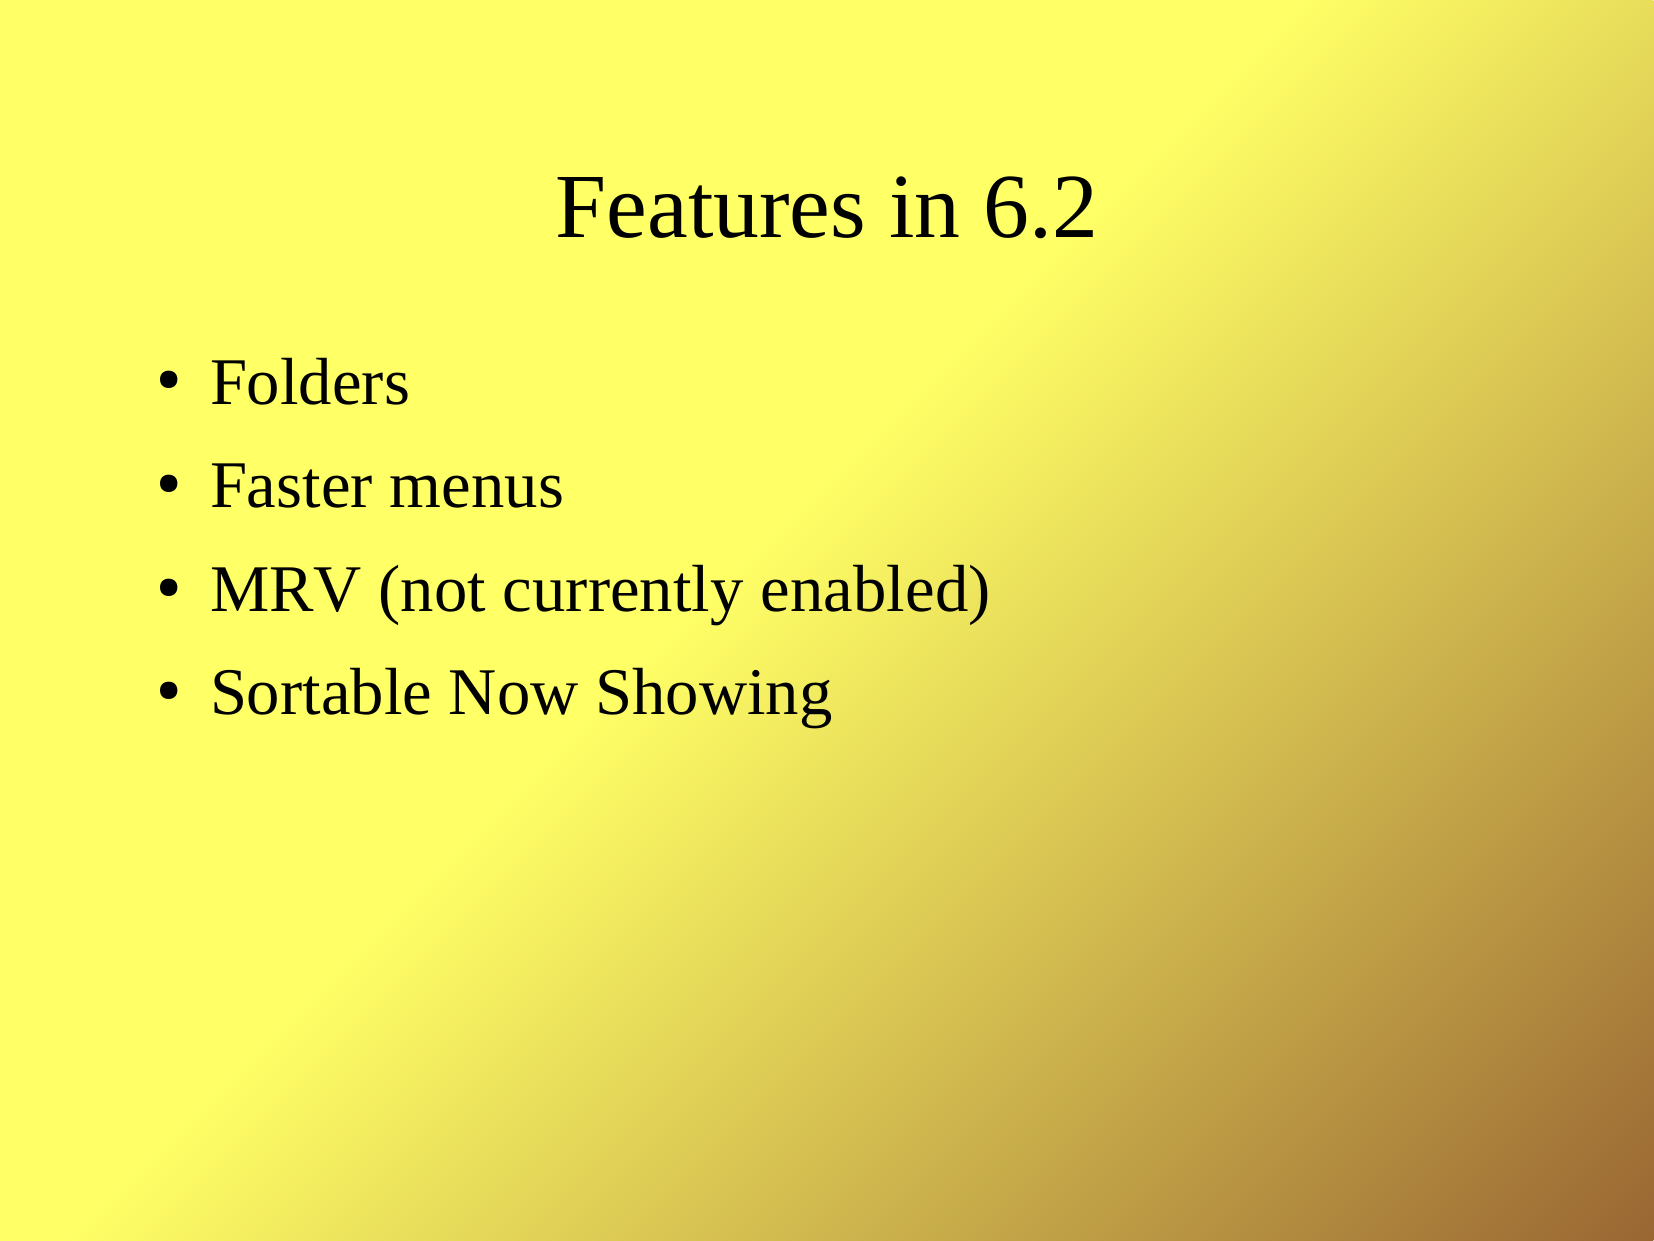

# Features in 6.2
Folders
Faster menus
MRV (not currently enabled)
Sortable Now Showing